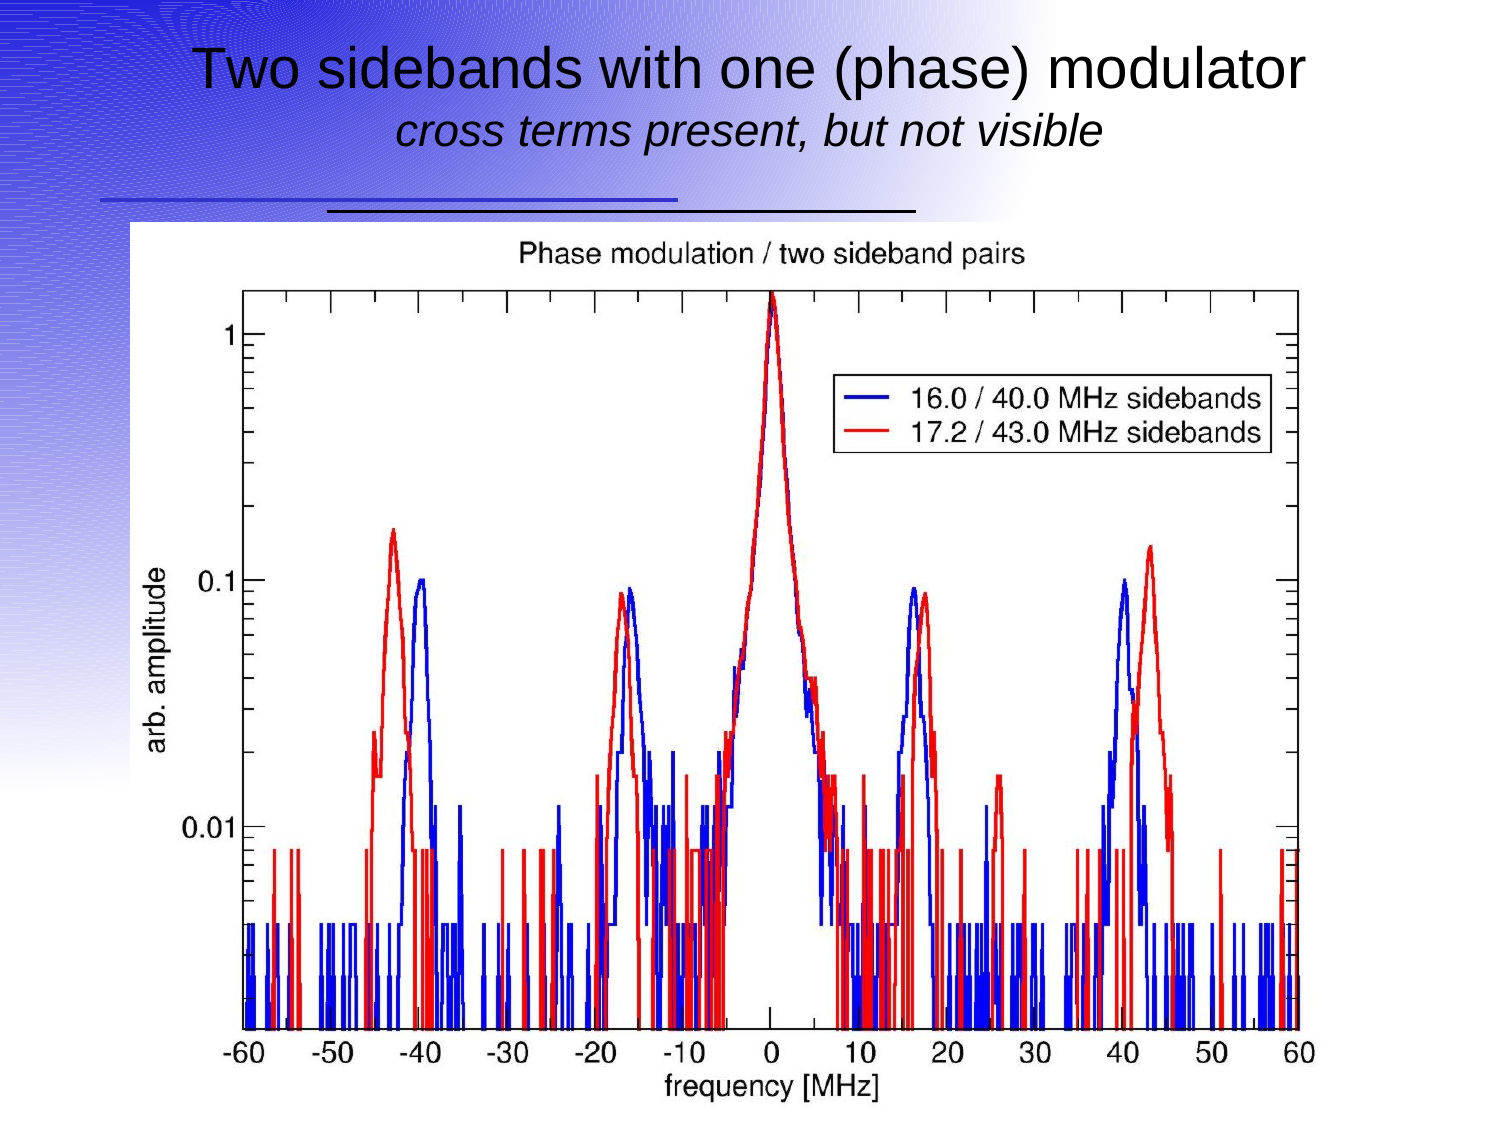

# Two sidebands with one (phase) modulator cross terms present, but not visible